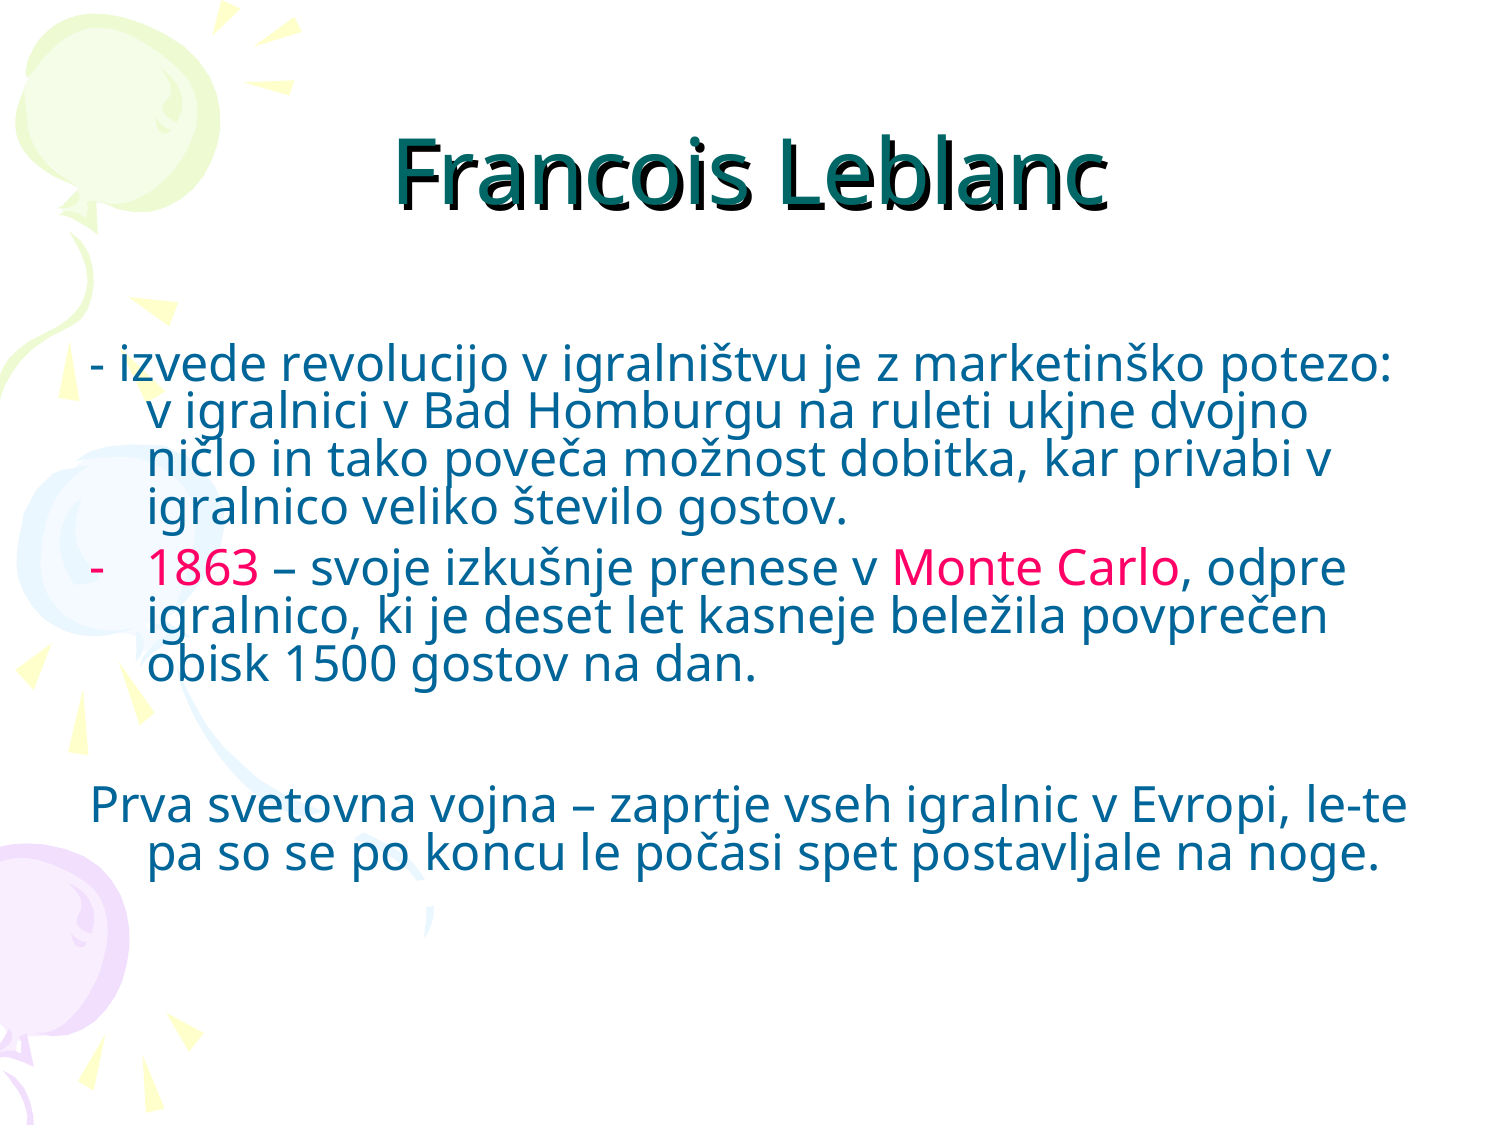

# Francois Leblanc
- izvede revolucijo v igralništvu je z marketinško potezo: v igralnici v Bad Homburgu na ruleti ukjne dvojno ničlo in tako poveča možnost dobitka, kar privabi v igralnico veliko število gostov.
1863 – svoje izkušnje prenese v Monte Carlo, odpre igralnico, ki je deset let kasneje beležila povprečen obisk 1500 gostov na dan.
Prva svetovna vojna – zaprtje vseh igralnic v Evropi, le-te pa so se po koncu le počasi spet postavljale na noge.